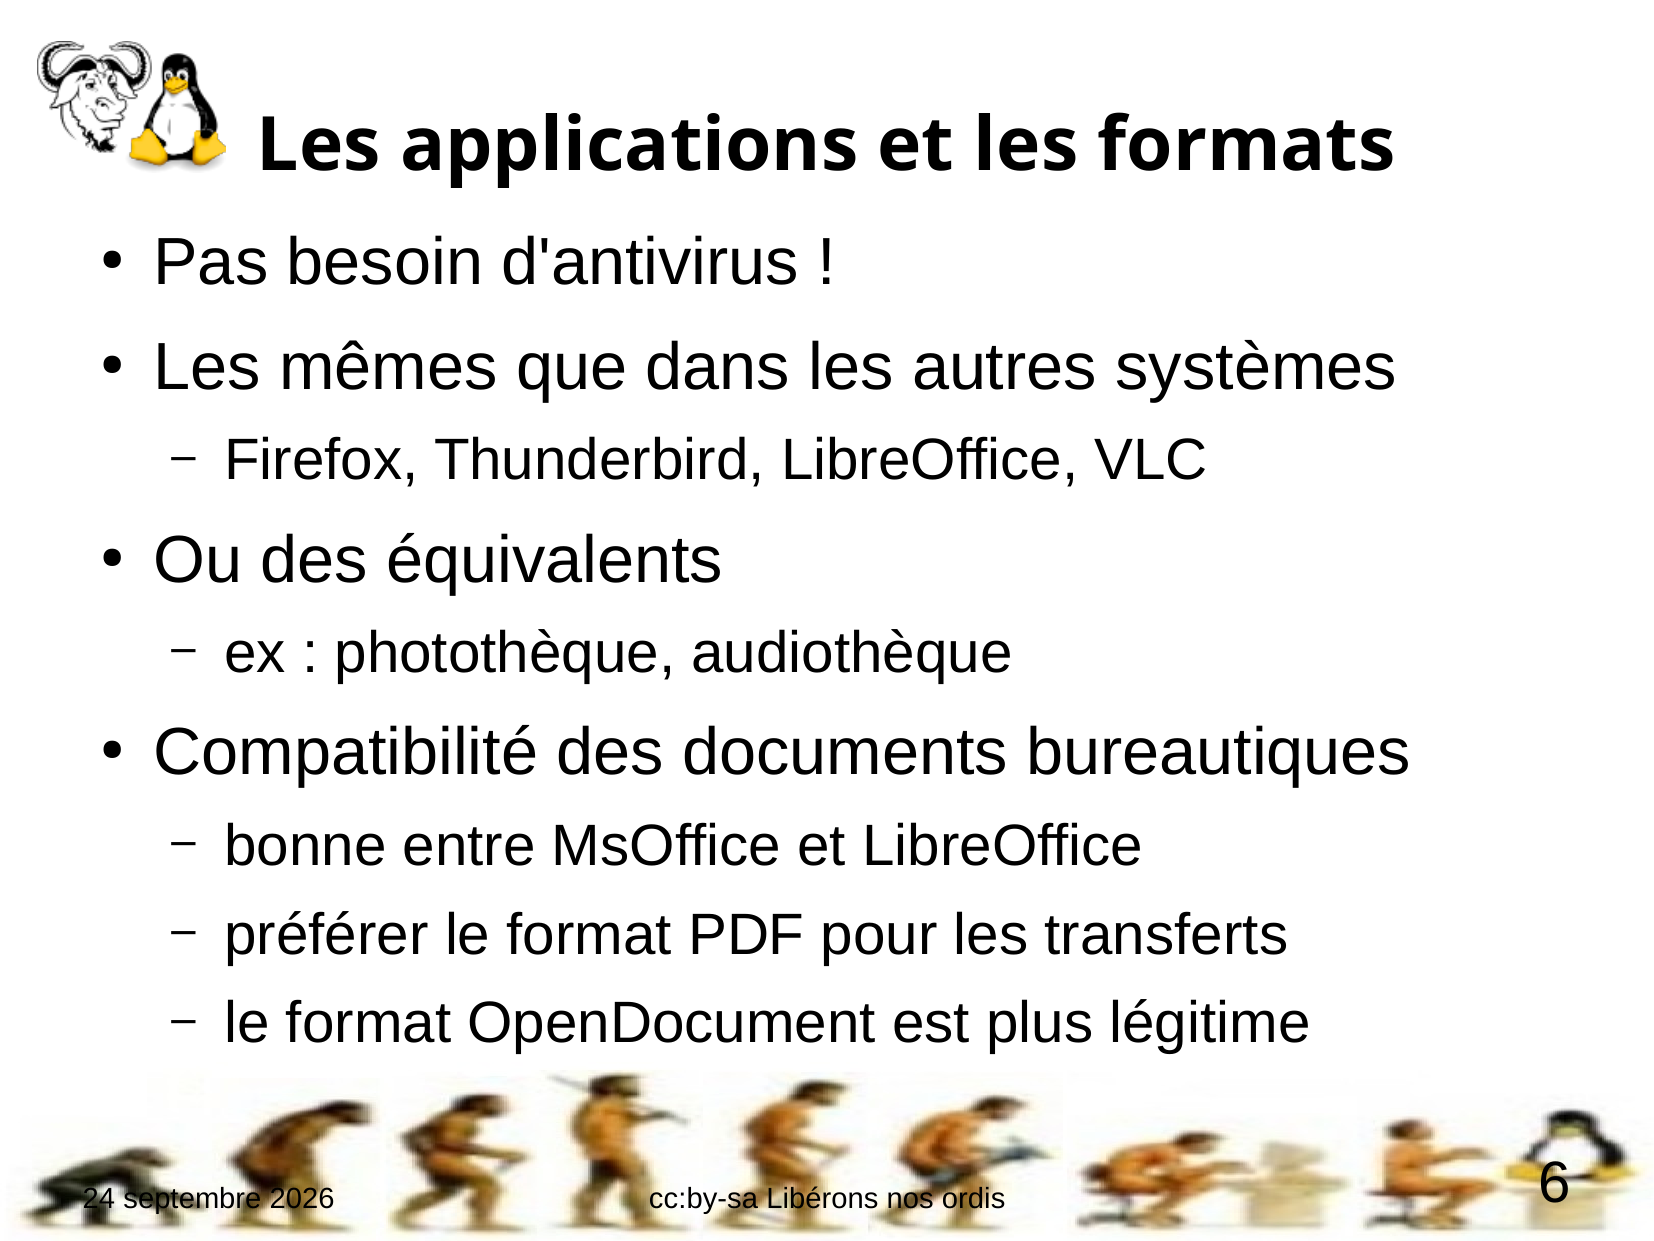

# Les applications et les formats
Pas besoin d'antivirus !
Les mêmes que dans les autres systèmes
Firefox, Thunderbird, LibreOffice, VLC
Ou des équivalents
ex : photothèque, audiothèque
Compatibilité des documents bureautiques
bonne entre MsOffice et LibreOffice
préférer le format PDF pour les transferts
le format OpenDocument est plus légitime